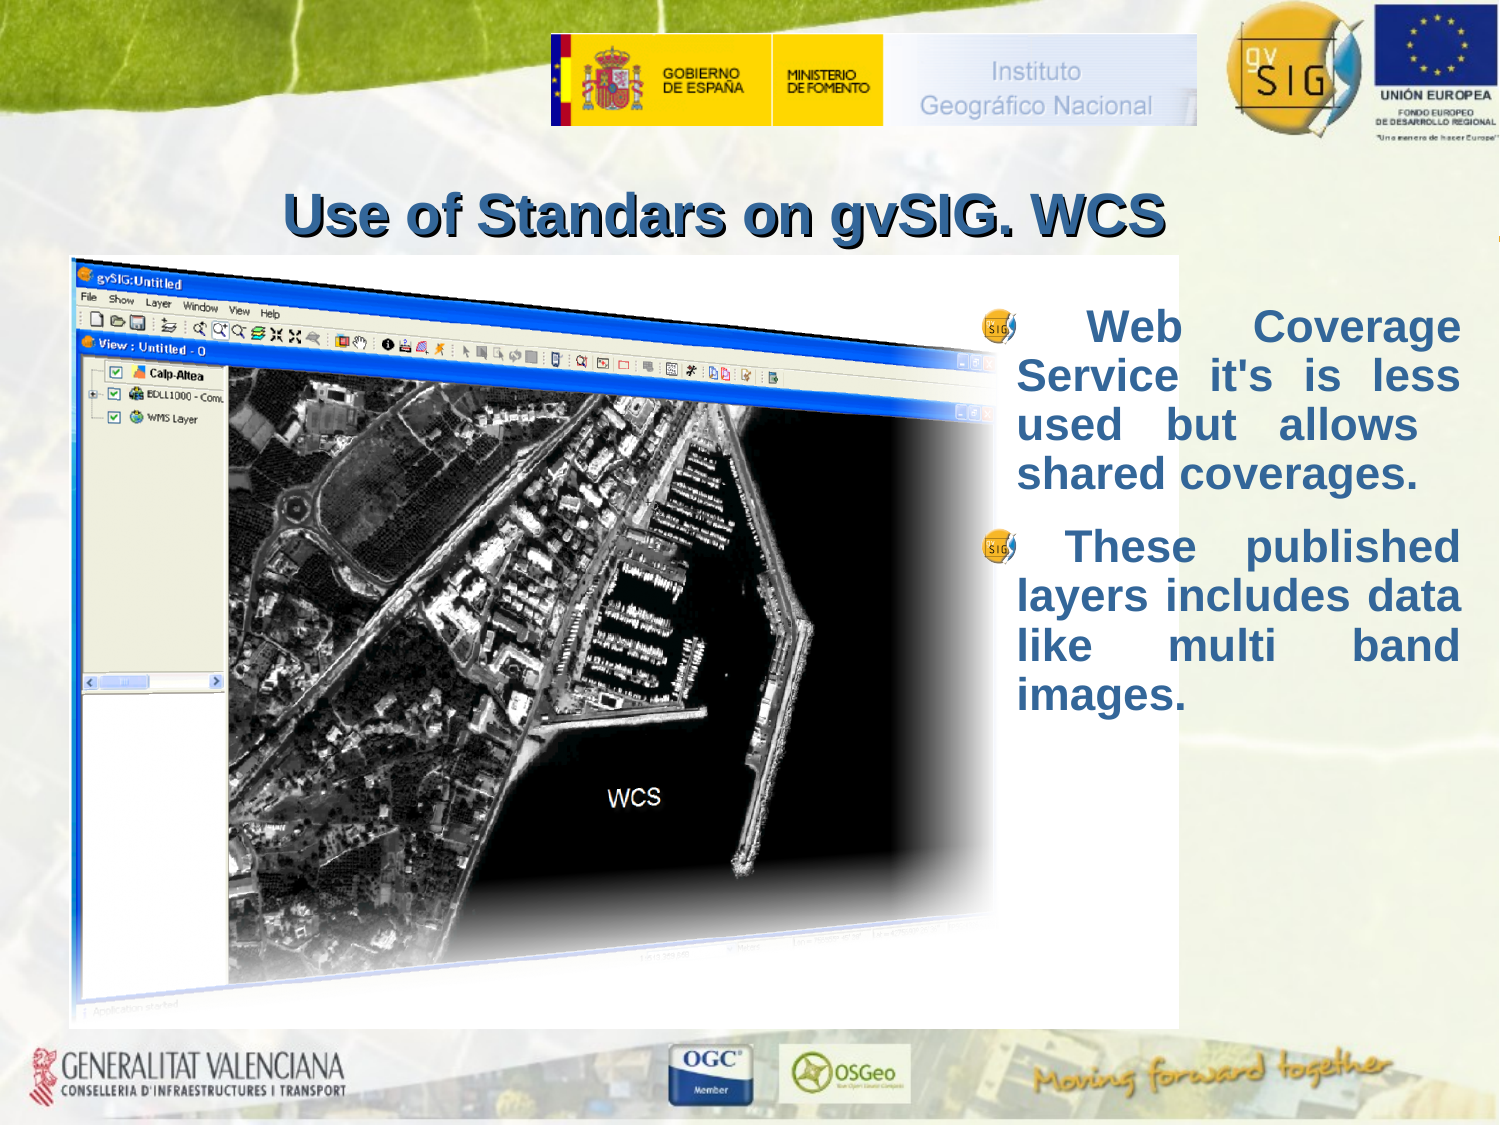

# Use of Standars on gvSIG. WCS
 Web Coverage Service it's is less used but allows shared coverages.
 These published layers includes data like multi band images.